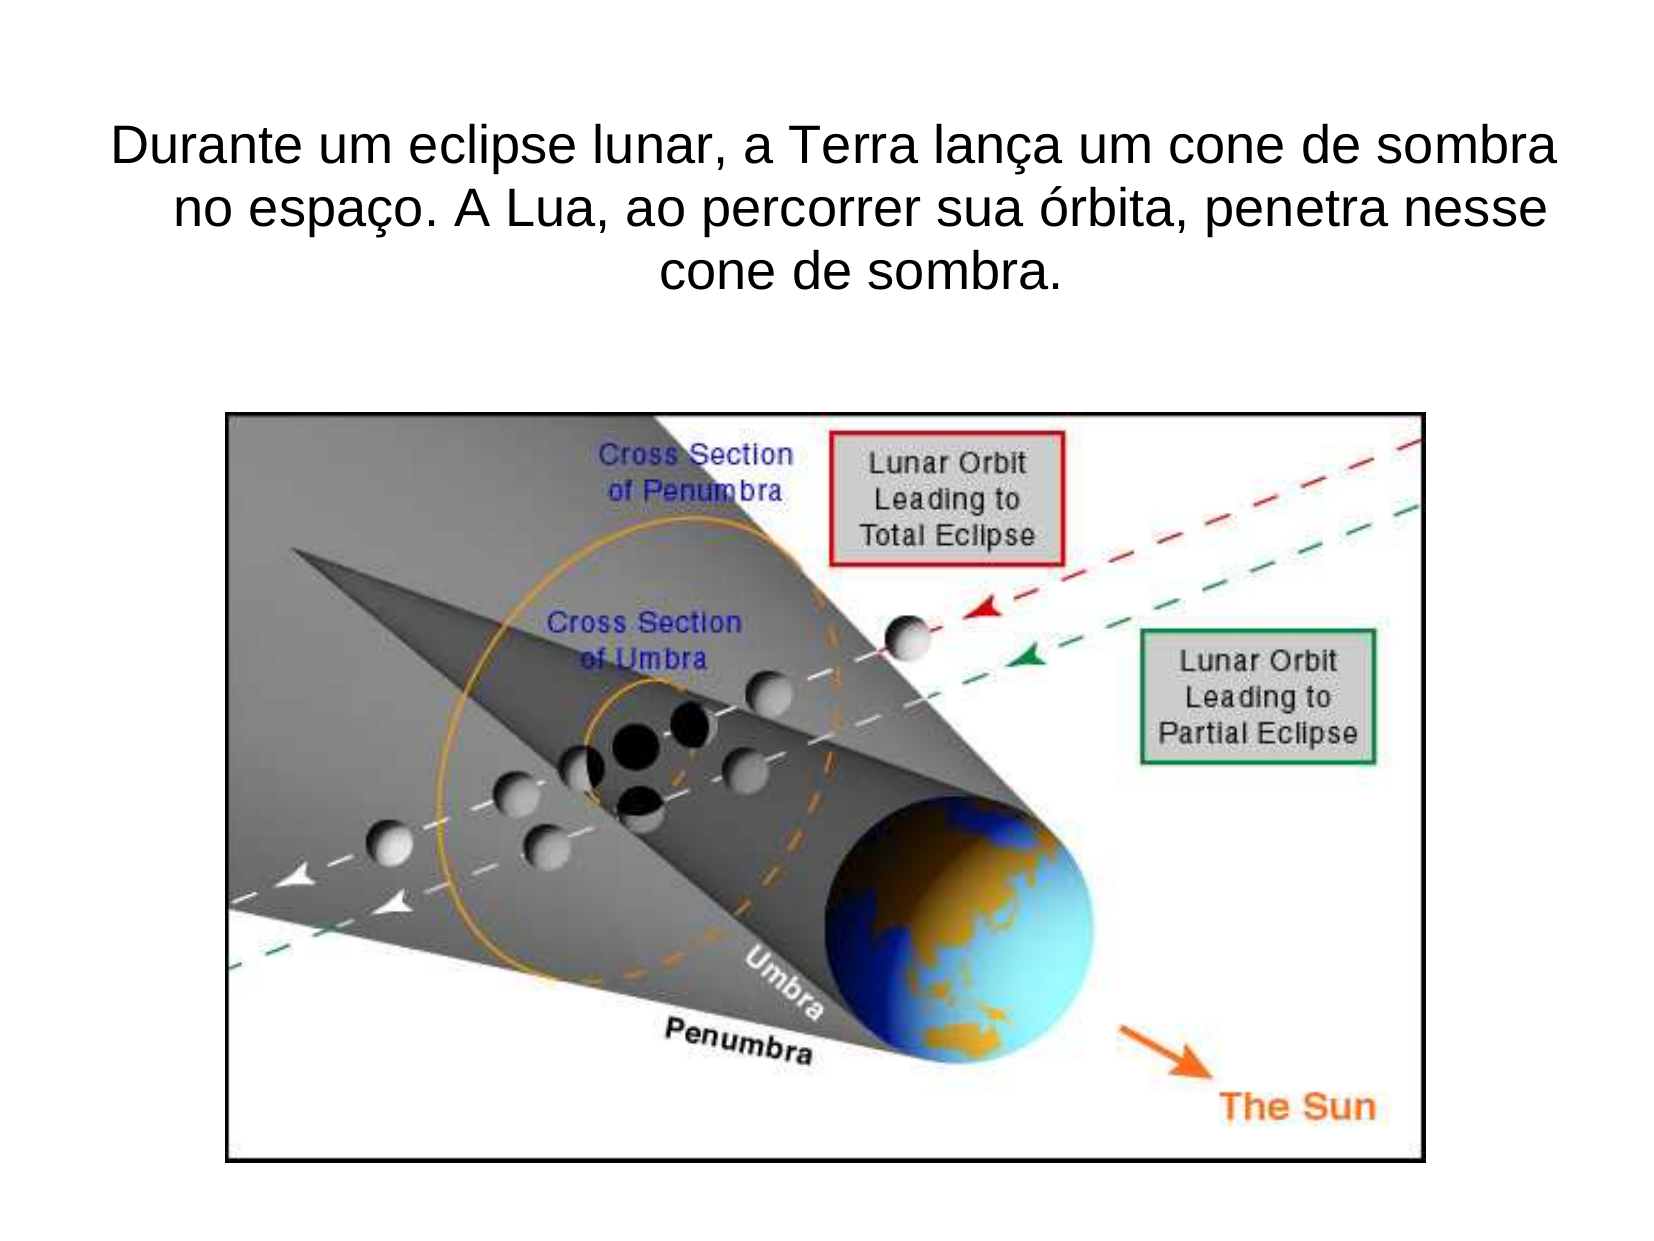

#
Durante um eclipse lunar, a Terra lança um cone de sombra no espaço. A Lua, ao percorrer sua órbita, penetra nesse cone de sombra.